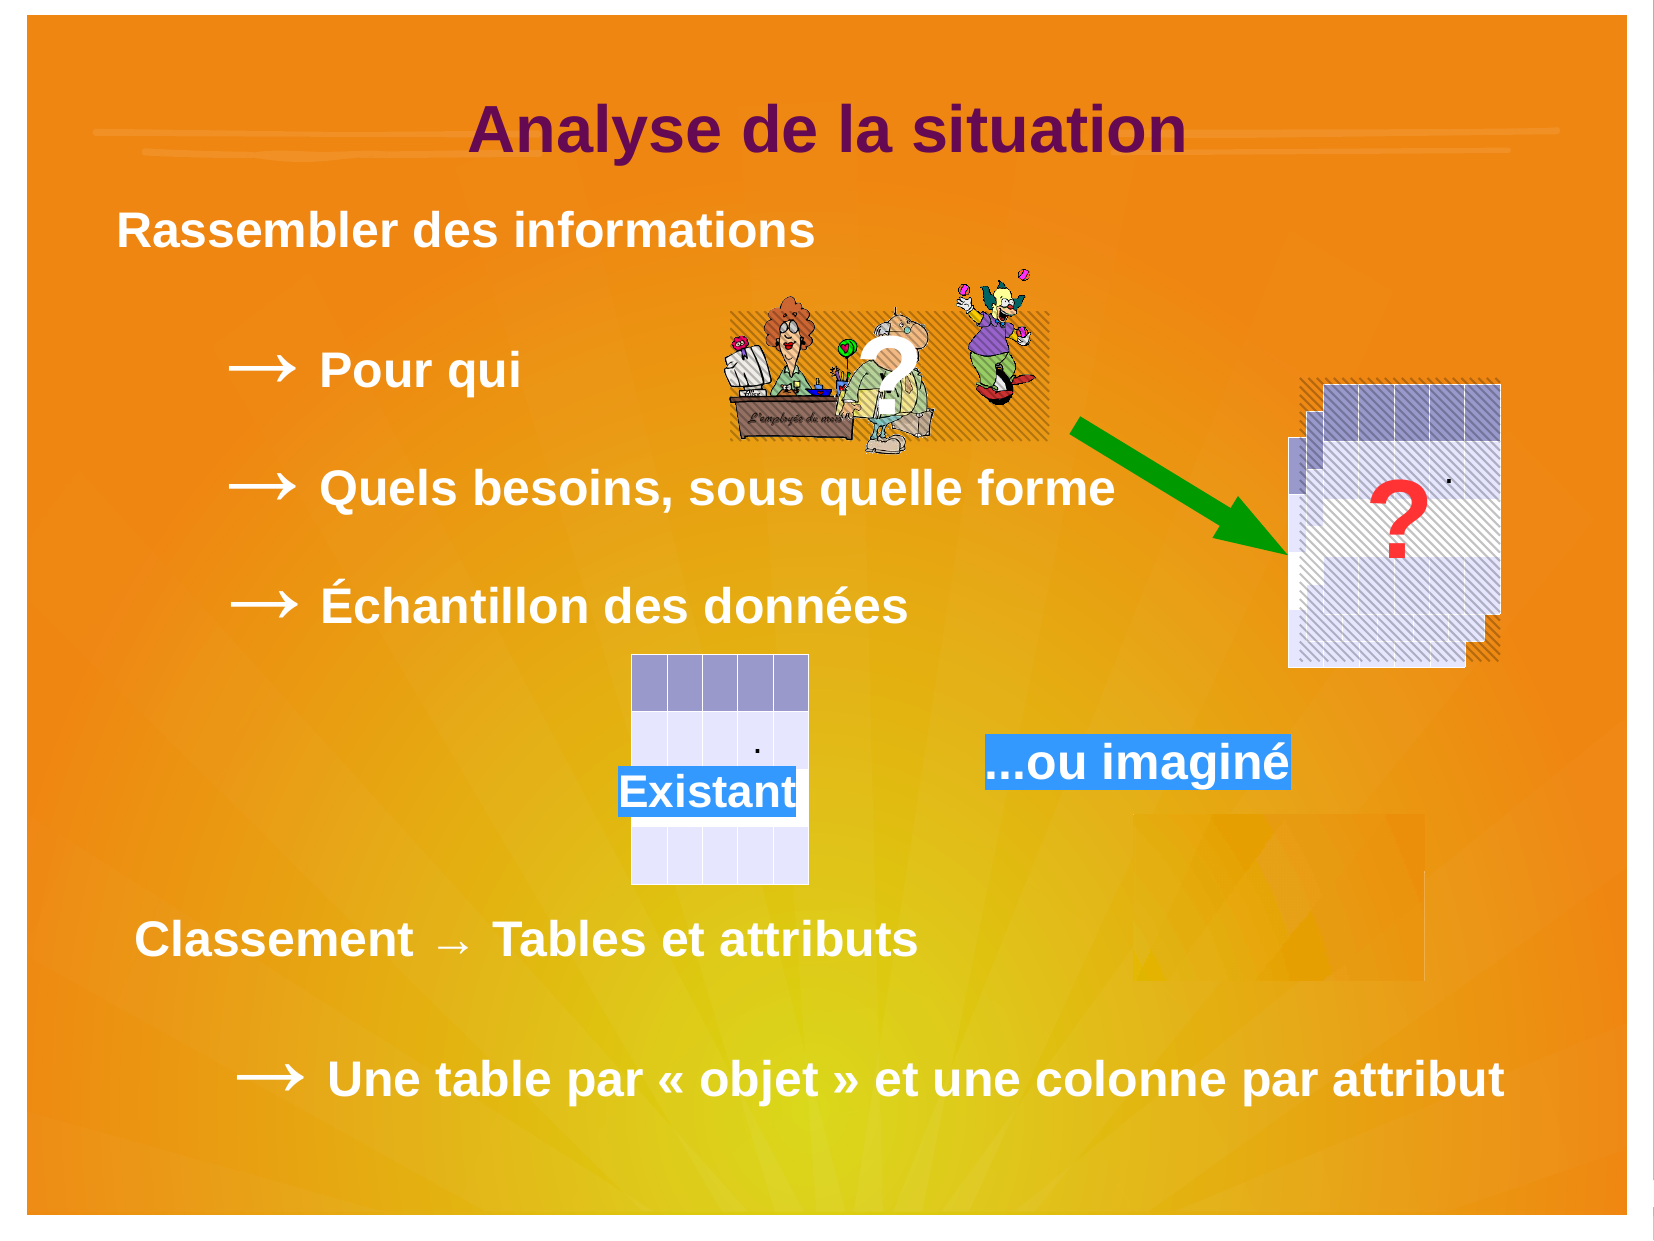

Analyse de la situation
Rassembler des informations
v
   ?
 →Pour qui
?
| | | | | |
| --- | --- | --- | --- | --- |
| | | | . | |
| | | | | |
| | | | | |
| | | | | |
| --- | --- | --- | --- | --- |
| | | | . | |
| | | | | |
| | | | | |
| | | | | |
| --- | --- | --- | --- | --- |
| | | | . | |
| | | | | |
| | | | | |
 →Quels besoins, sous quelle forme
 →Échantillon des données
Existant
| | | | | |
| --- | --- | --- | --- | --- |
| | | | . | |
| | | | | |
| | | | | |
...ou imaginé
Classement → Tables et attributs
 →Une table par « objet » et une colonne par attribut